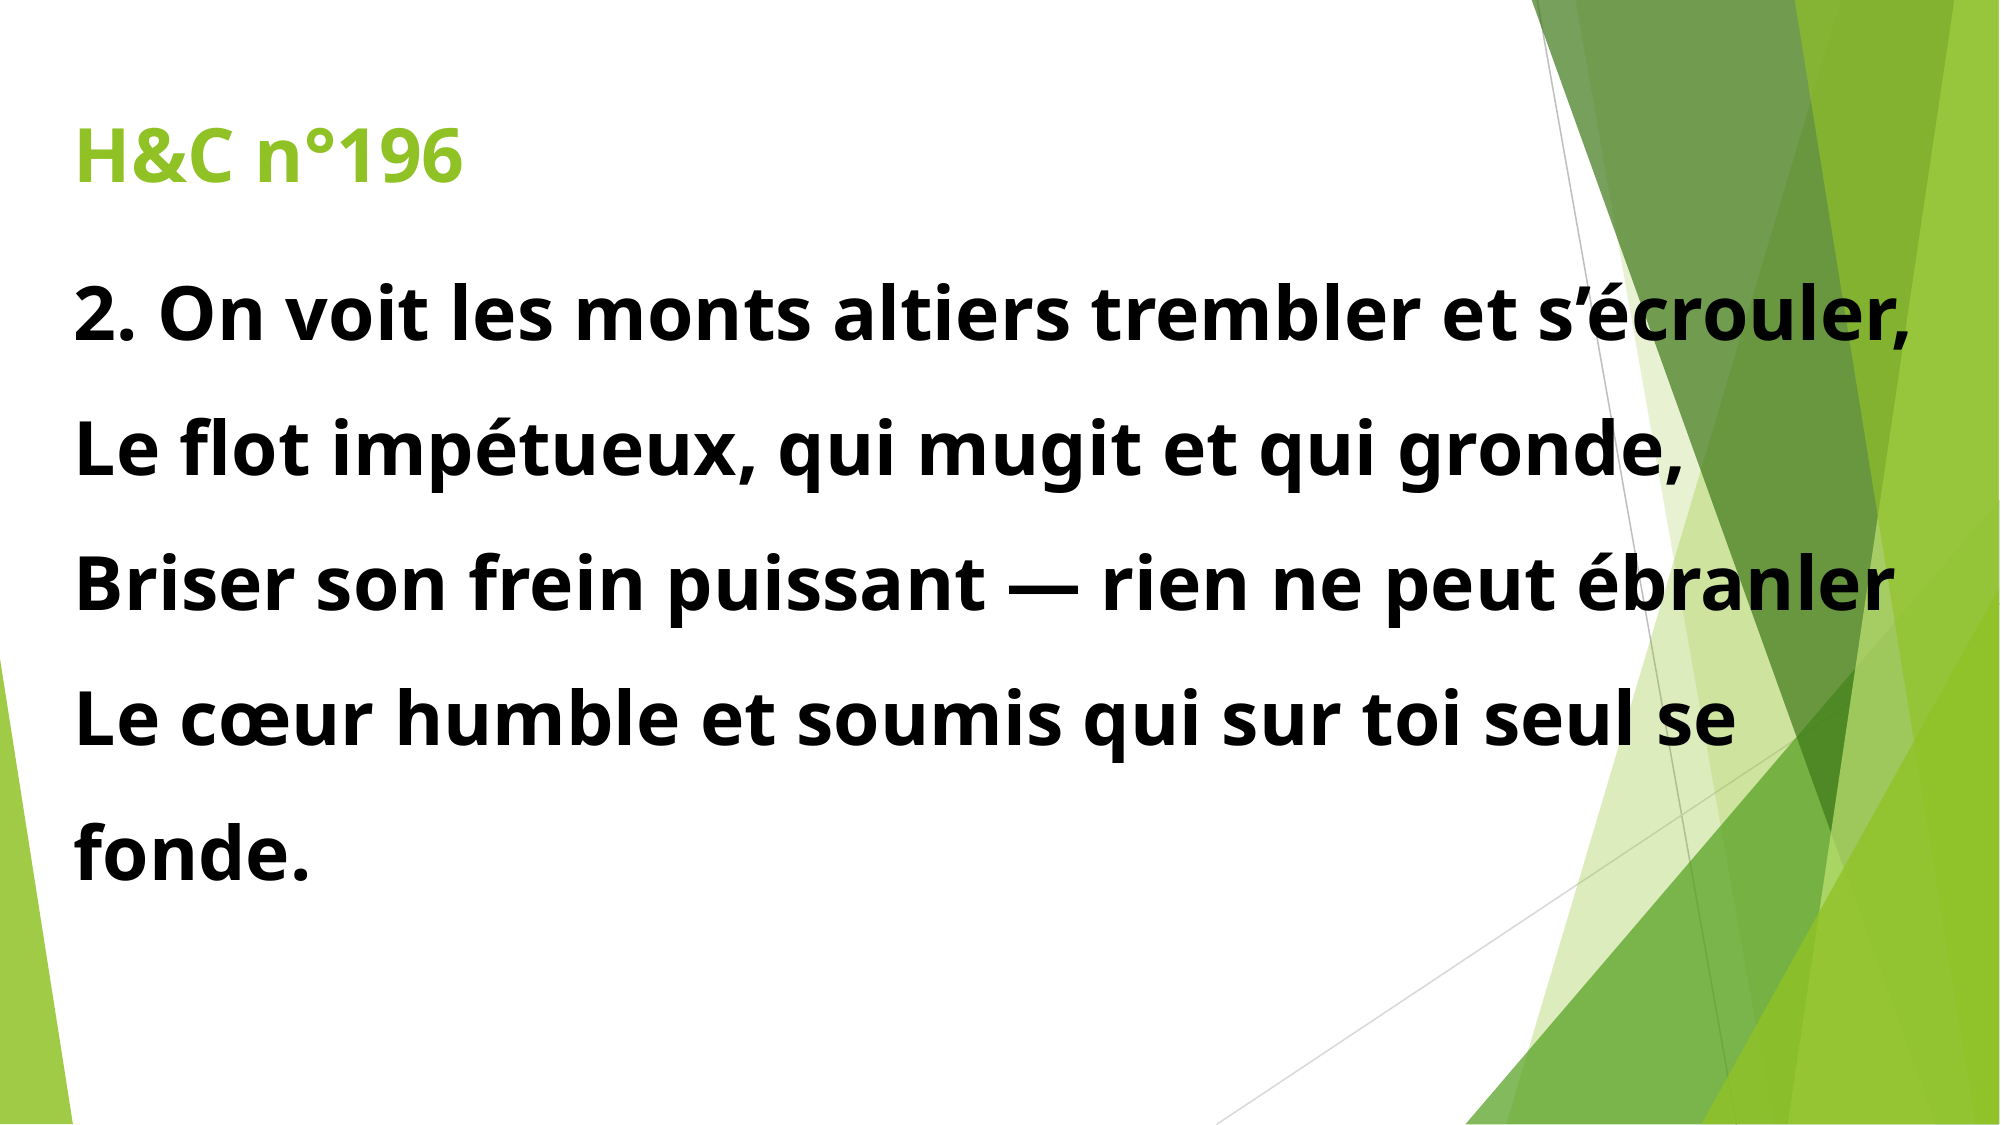

H&C n°196
2. On voit les monts altiers trembler et s’écrouler,
Le flot impétueux, qui mugit et qui gronde,
Briser son frein puissant — rien ne peut ébranler
Le cœur humble et soumis qui sur toi seul se fonde.